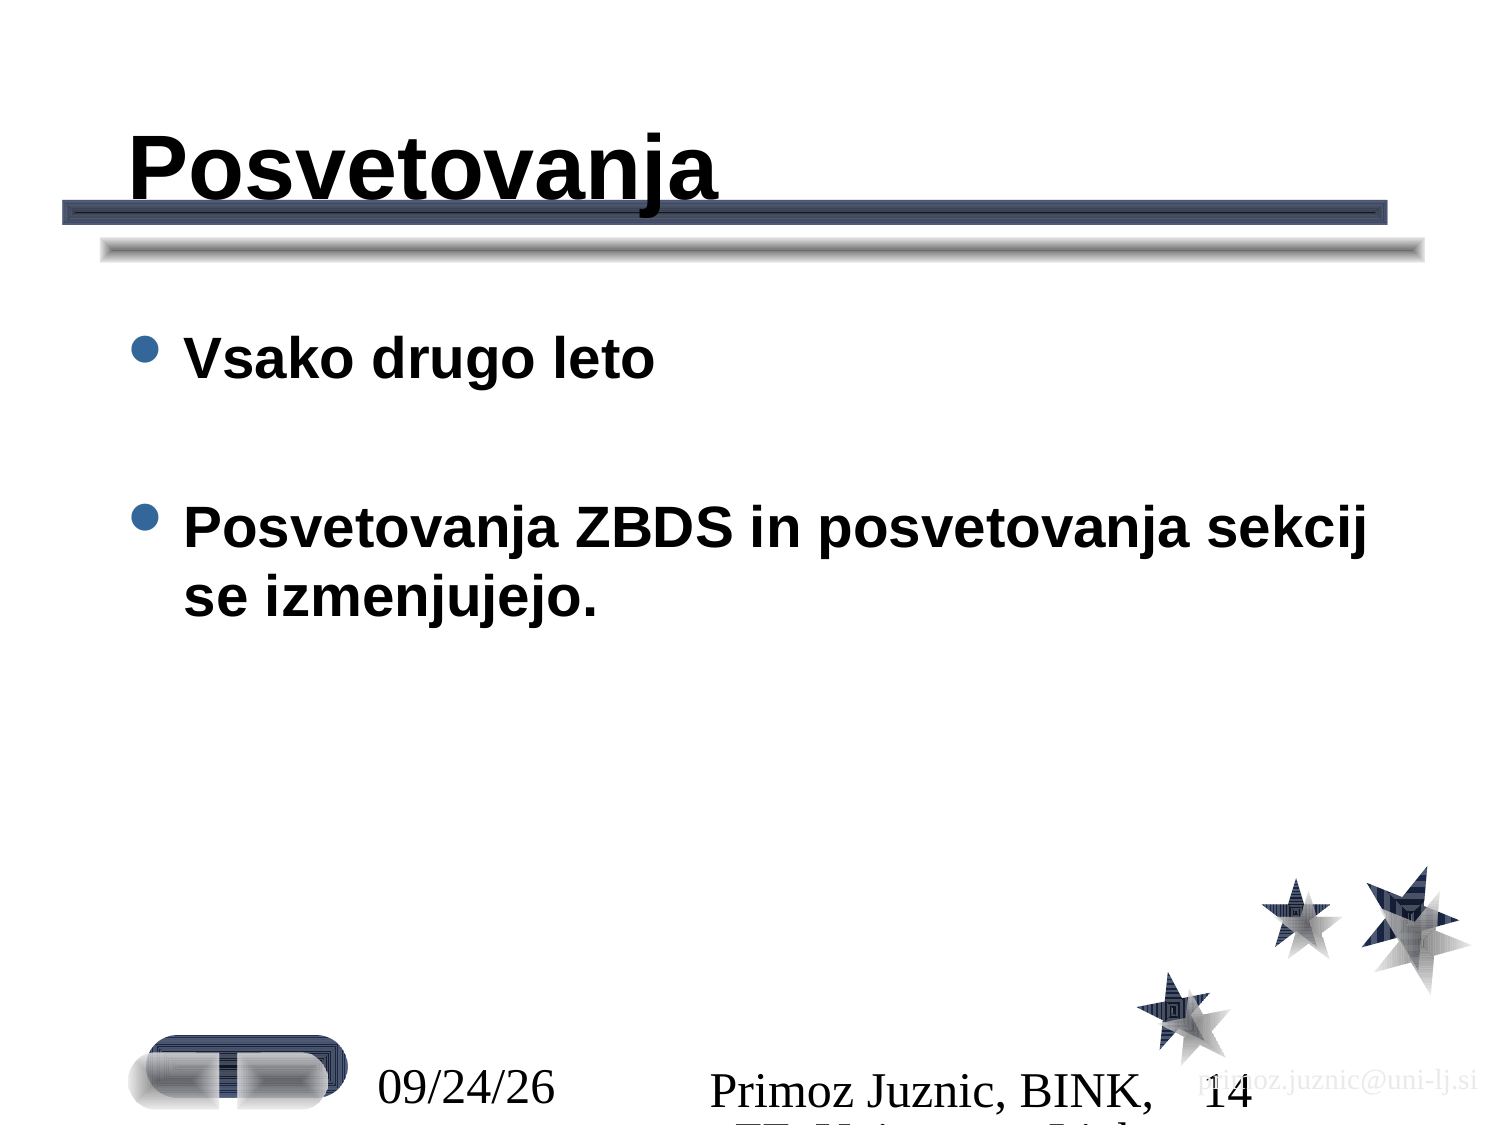

# Posvetovanja
Vsako drugo leto
Posvetovanja ZBDS in posvetovanja sekcij se izmenjujejo.
Primoz Juznic, BINK, FF, Univerza v Ljubljani
14